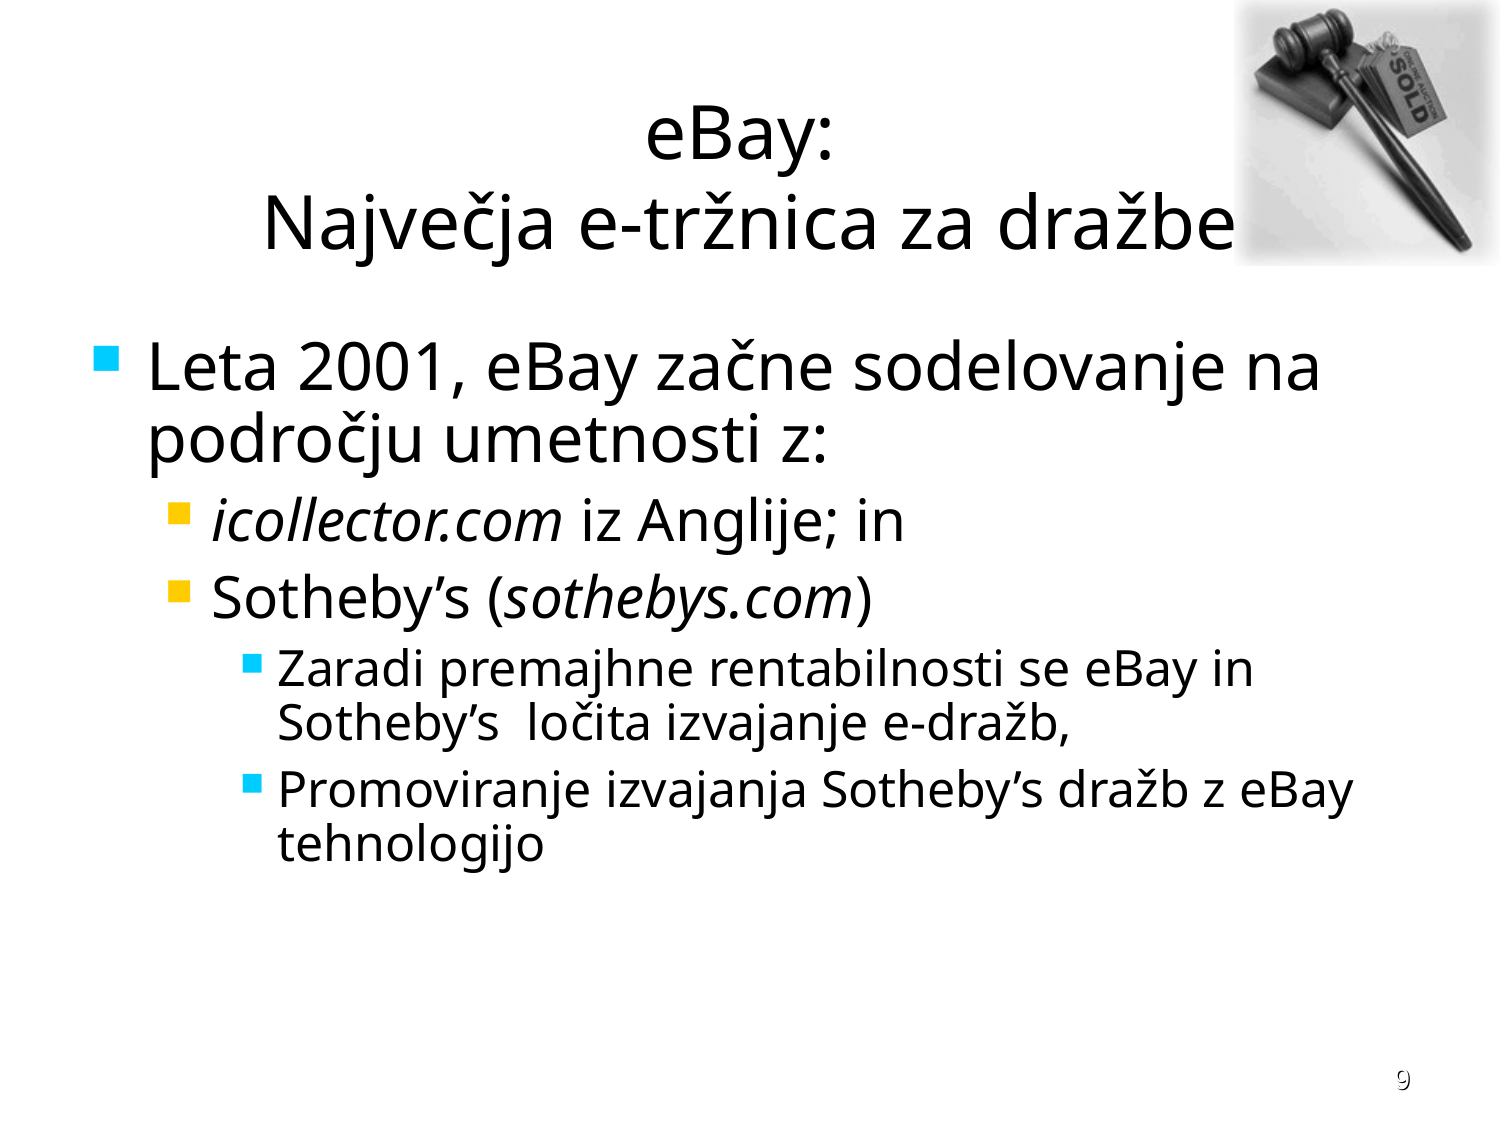

# eBay: Največja e-tržnica za dražbe
Leta 2001, eBay začne sodelovanje na področju umetnosti z:
icollector.com iz Anglije; in
Sotheby’s (sothebys.com)
Zaradi premajhne rentabilnosti se eBay in Sotheby’s ločita izvajanje e-dražb,
Promoviranje izvajanja Sotheby’s dražb z eBay tehnologijo